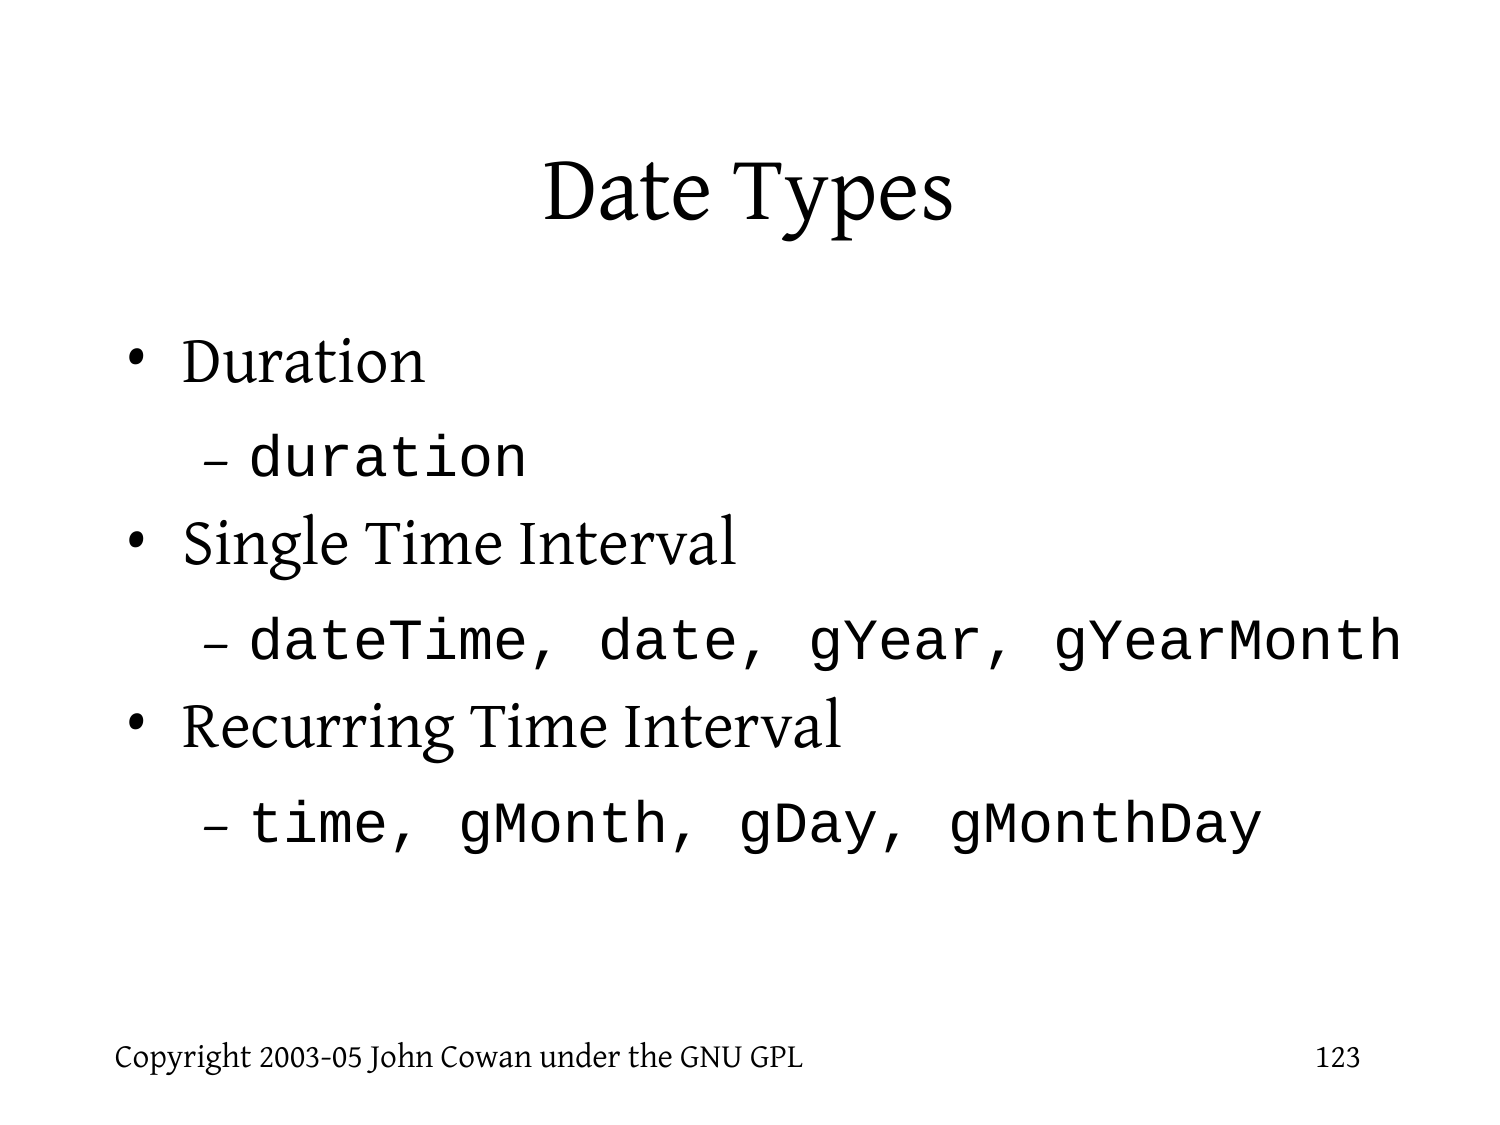

# Date Types
Duration
duration
Single Time Interval
dateTime, date, gYear, gYearMonth
Recurring Time Interval
time, gMonth, gDay, gMonthDay